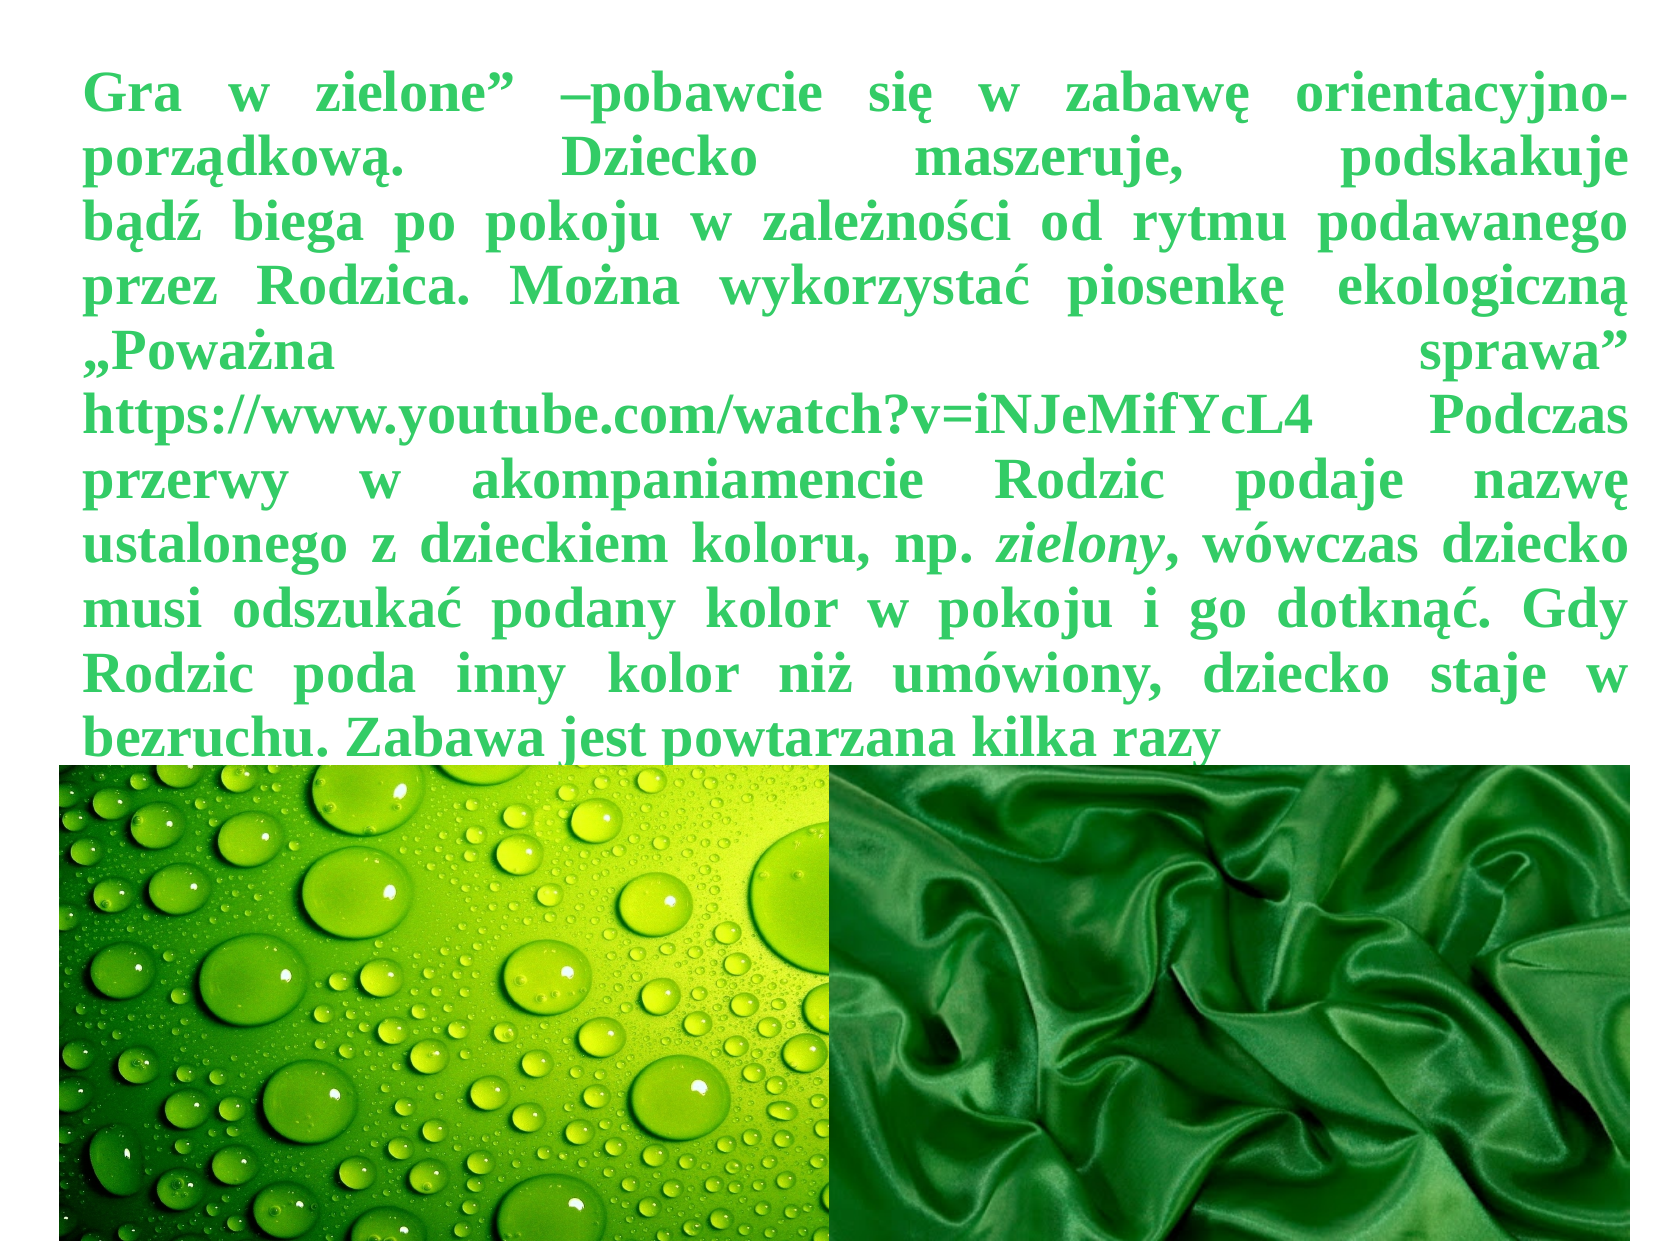

# Gra w zielone” –pobawcie się w zabawę orientacyjno-porządkową. Dziecko maszeruje, podskakuje bądź biega po pokoju w zależności od rytmu podawanego przez Rodzica. Można wykorzystać piosenkę  ekologiczną „Poważna sprawa” https://www.youtube.com/watch?v=iNJeMifYcL4 Podczas przerwy w akompaniamencie Rodzic podaje nazwę ustalonego z dzieckiem koloru, np. zielony, wówczas dziecko musi odszukać podany kolor w pokoju i go dotknąć. Gdy Rodzic poda inny kolor niż umówiony, dziecko staje w bezruchu. Zabawa jest powtarzana kilka razy